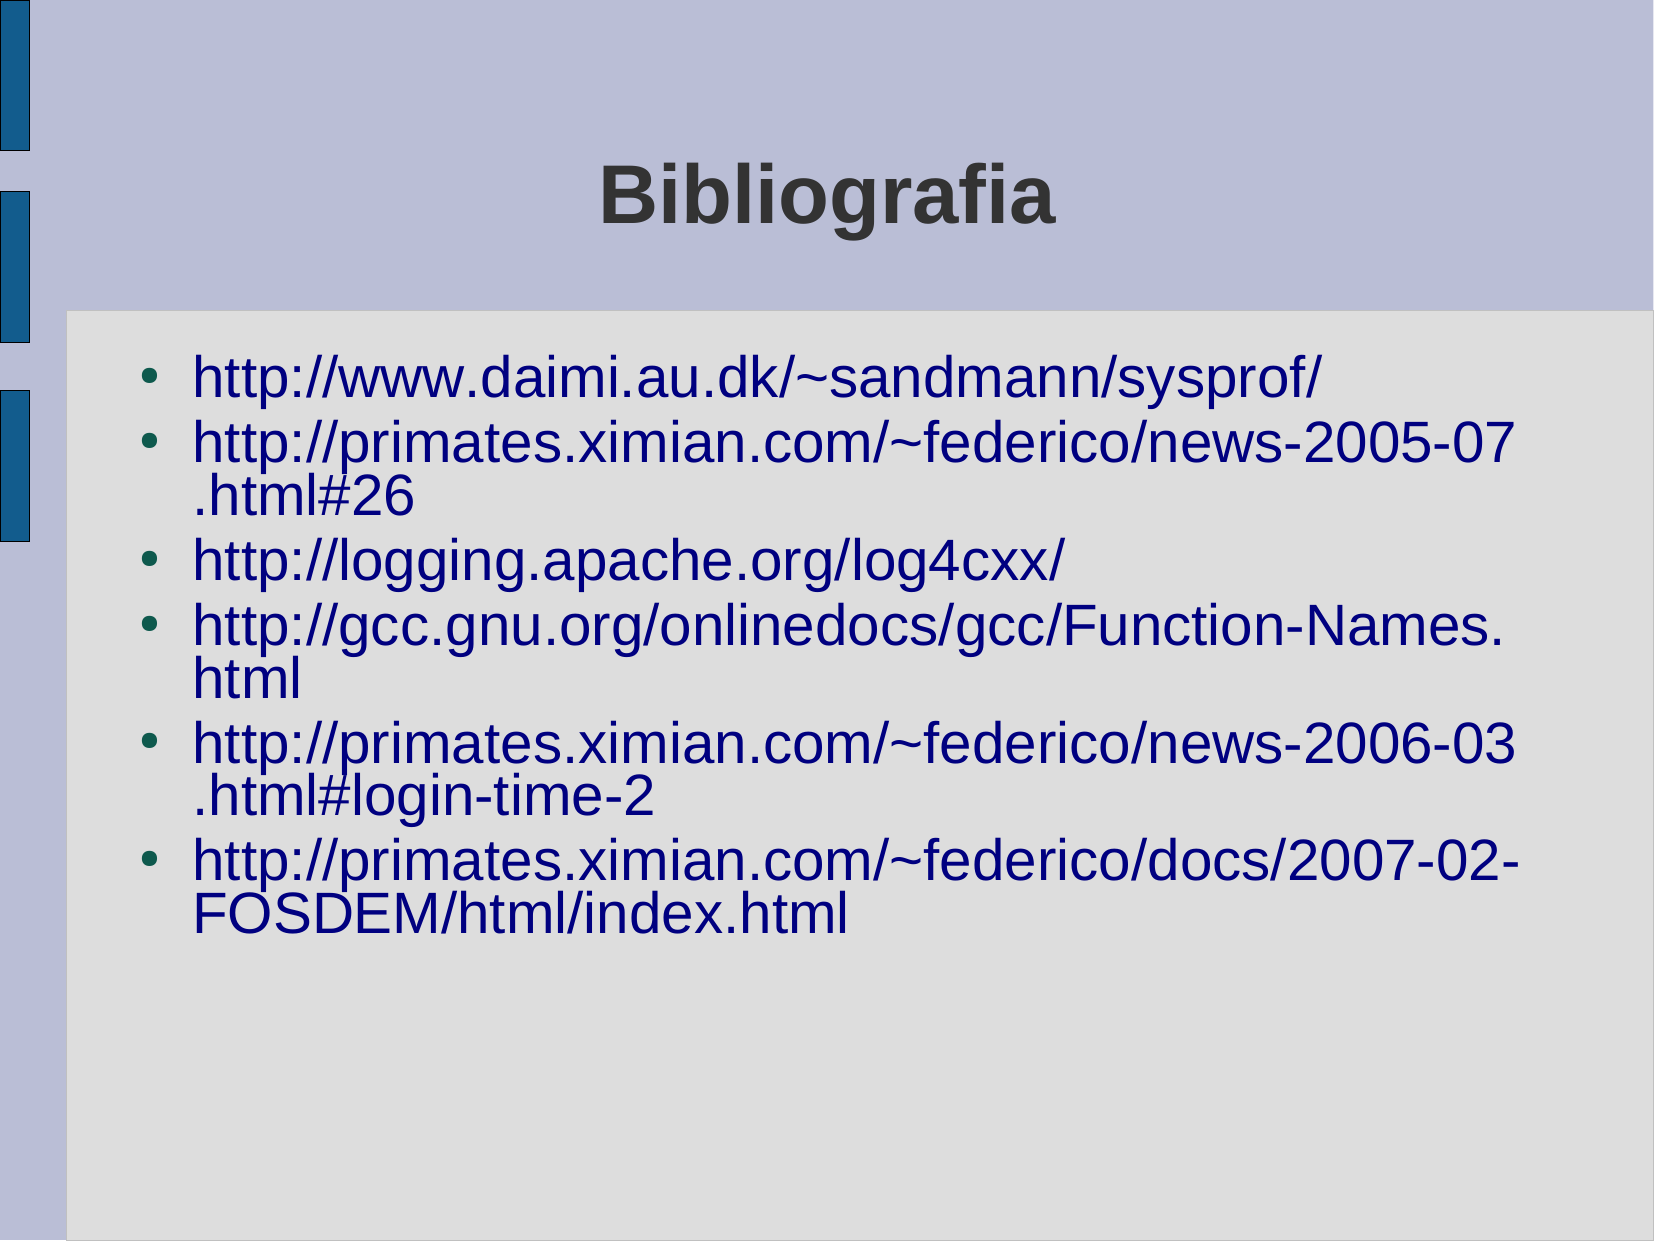

# Bibliografia
http://www.daimi.au.dk/~sandmann/sysprof/
http://primates.ximian.com/~federico/news-2005-07.html#26
http://logging.apache.org/log4cxx/
http://gcc.gnu.org/onlinedocs/gcc/Function-Names.html
http://primates.ximian.com/~federico/news-2006-03.html#login-time-2
http://primates.ximian.com/~federico/docs/2007-02-FOSDEM/html/index.html